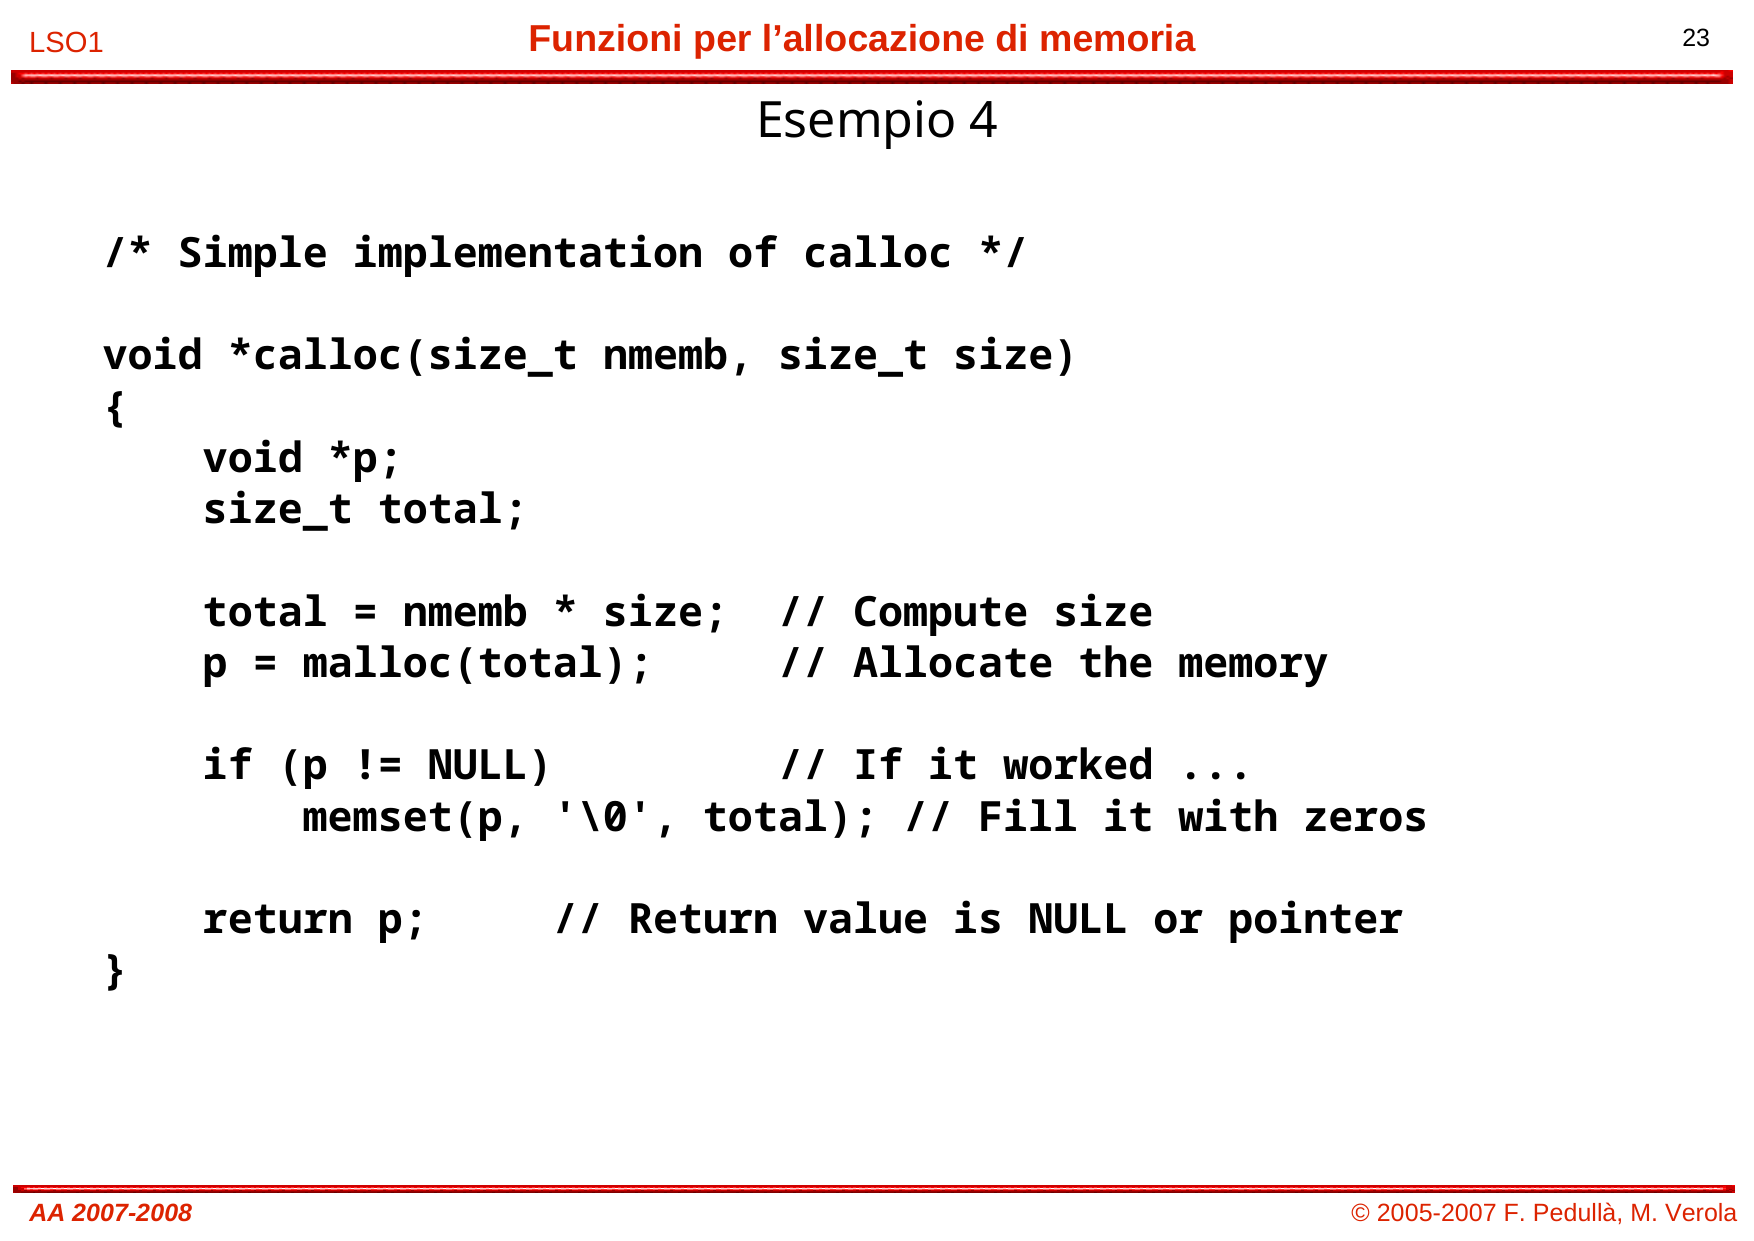

# Esempio 4
/* Simple implementation of calloc */
void *calloc(size_t nmemb, size_t size)
{
 void *p;
 size_t total;
 total = nmemb * size; // Compute size
 p = malloc(total); // Allocate the memory
 if (p != NULL) // If it worked ...
 memset(p, '\0', total); // Fill it with zeros
 return p; // Return value is NULL or pointer
}